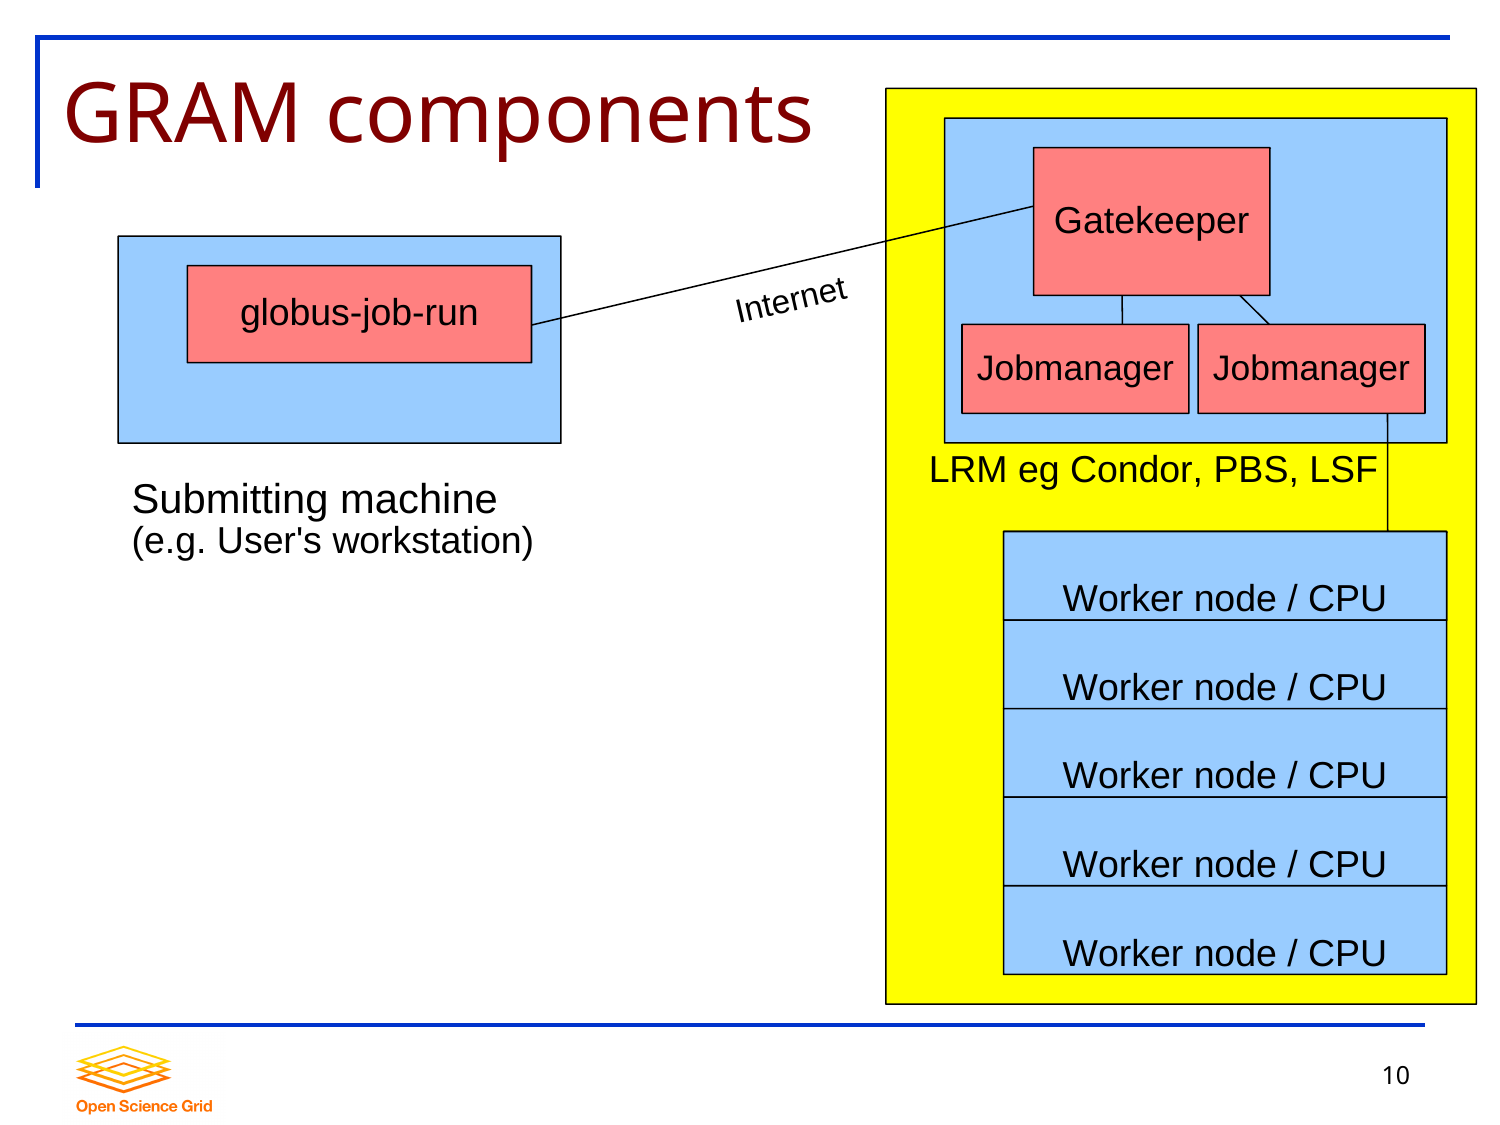

# GRAM components
Gatekeeper
Internet
globus-job-run
Jobmanager
Jobmanager
LRM eg Condor, PBS, LSF
Submitting machine
(e.g. User's workstation)
Worker nodes / CPUs
Worker node / CPU
Worker node / CPU
Worker node / CPU
Worker node / CPU
Worker node / CPU
10